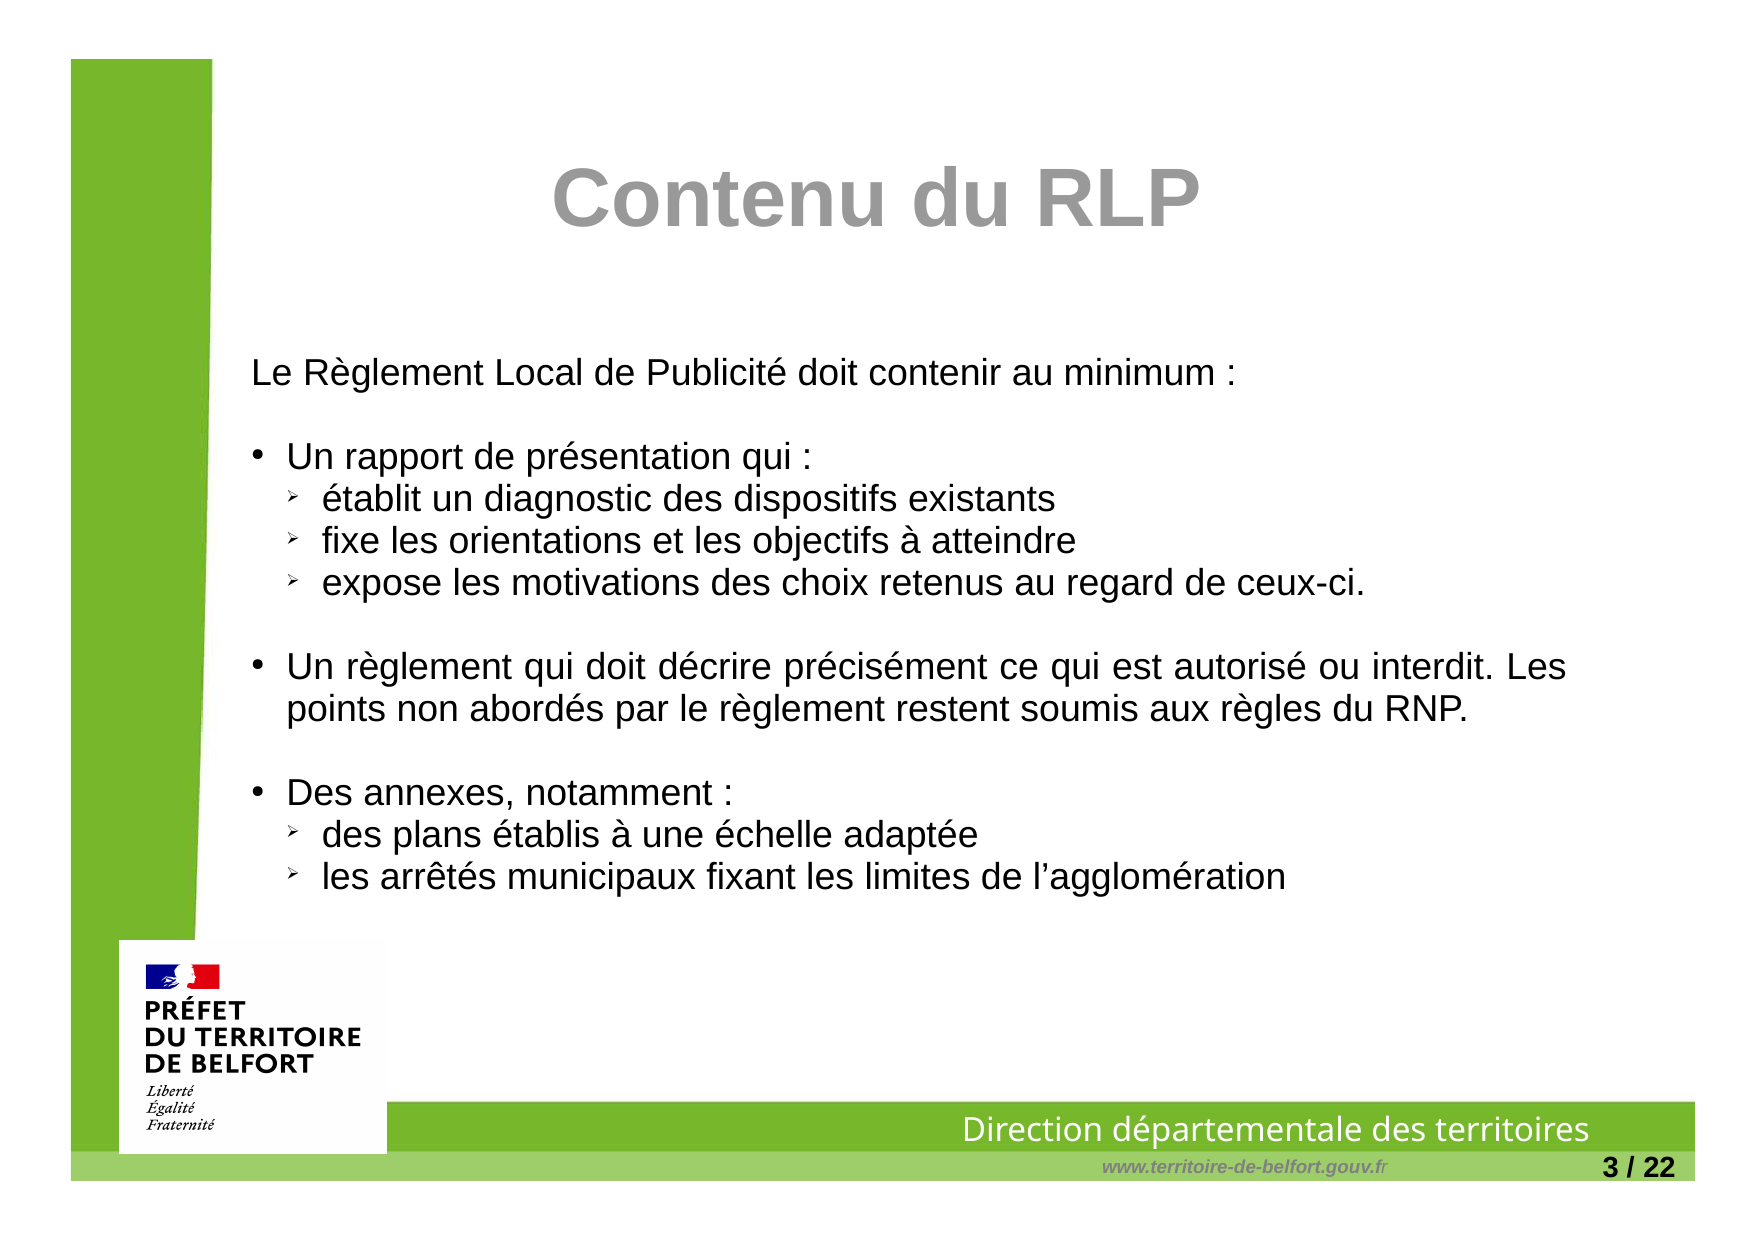

# Contenu du RLP
Le Règlement Local de Publicité doit contenir au minimum :
Un rapport de présentation qui :
établit un diagnostic des dispositifs existants
fixe les orientations et les objectifs à atteindre
expose les motivations des choix retenus au regard de ceux-ci.
Un règlement qui doit décrire précisément ce qui est autorisé ou interdit. Les points non abordés par le règlement restent soumis aux règles du RNP.
Des annexes, notamment :
des plans établis à une échelle adaptée
les arrêtés municipaux fixant les limites de l’agglomération